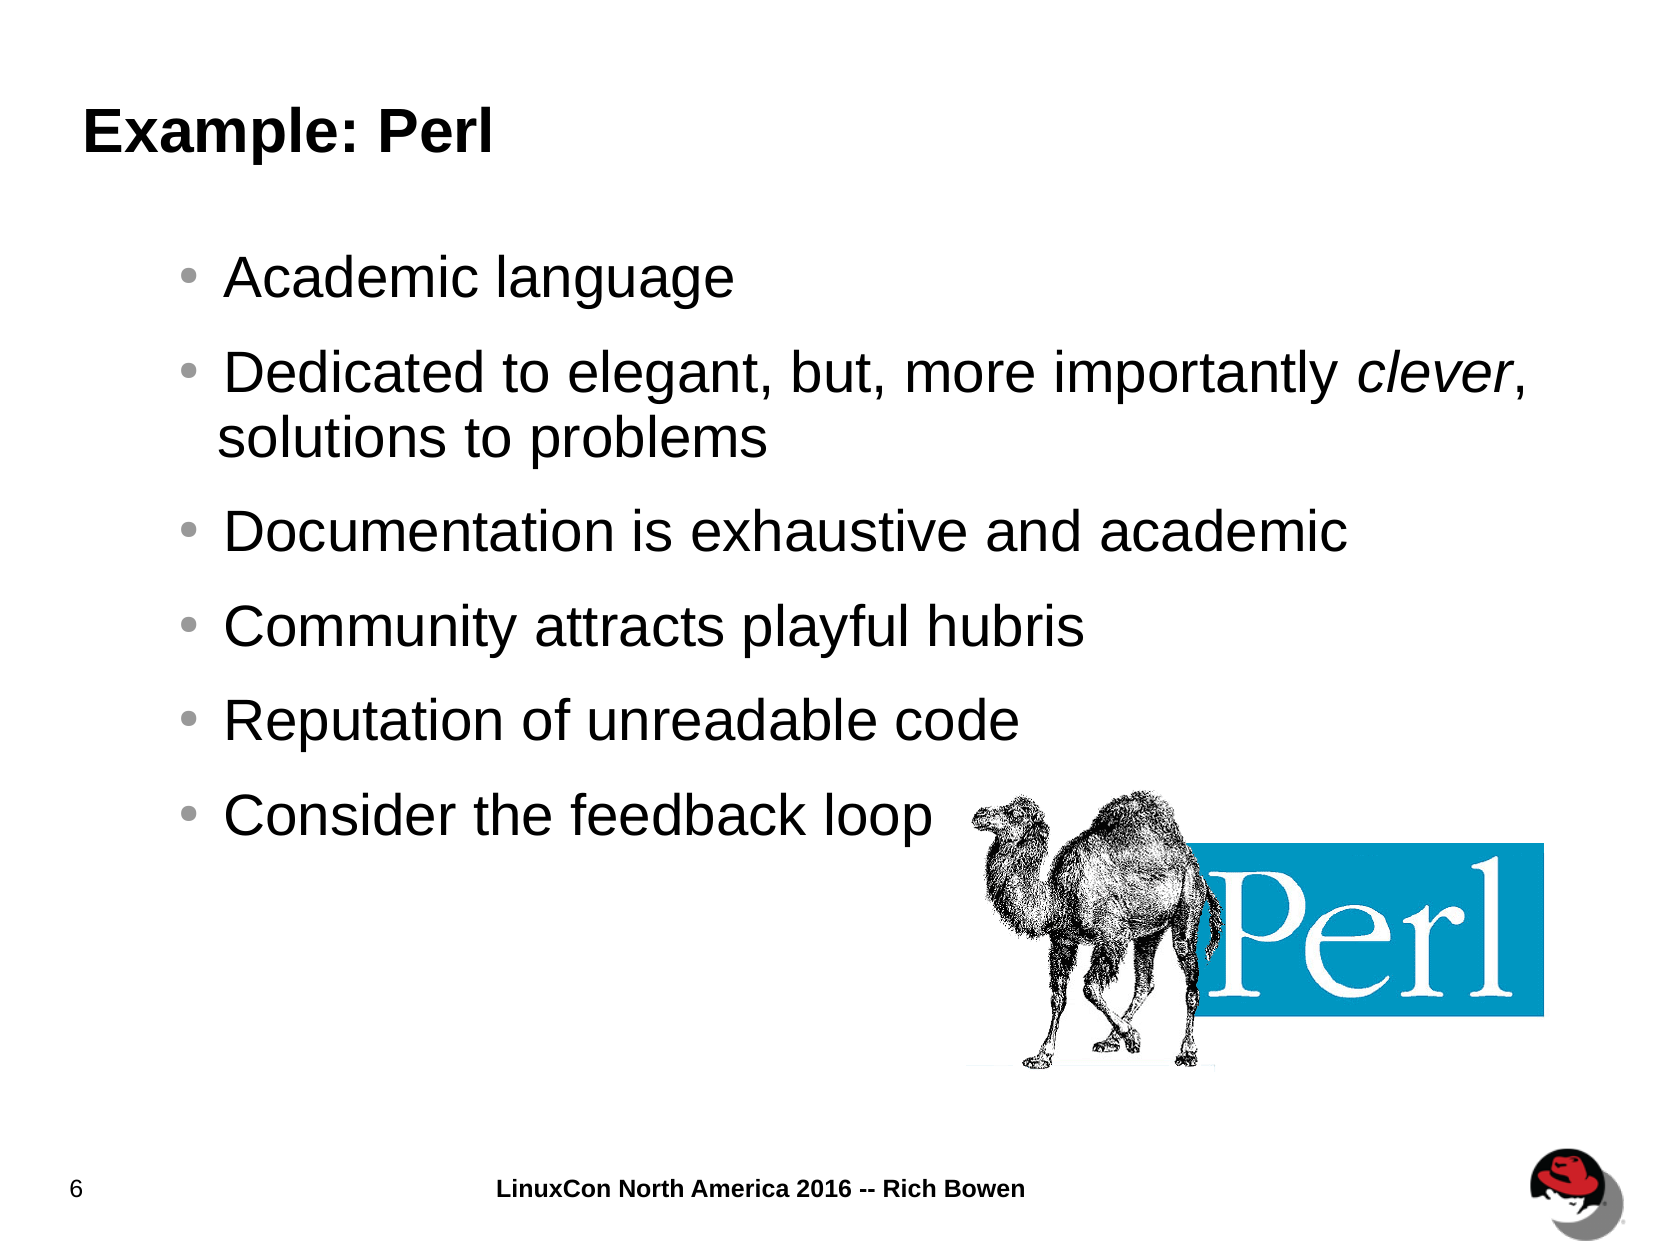

# Example: Perl
Academic language
Dedicated to elegant, but, more importantly clever, solutions to problems
Documentation is exhaustive and academic
Community attracts playful hubris
Reputation of unreadable code
Consider the feedback loop